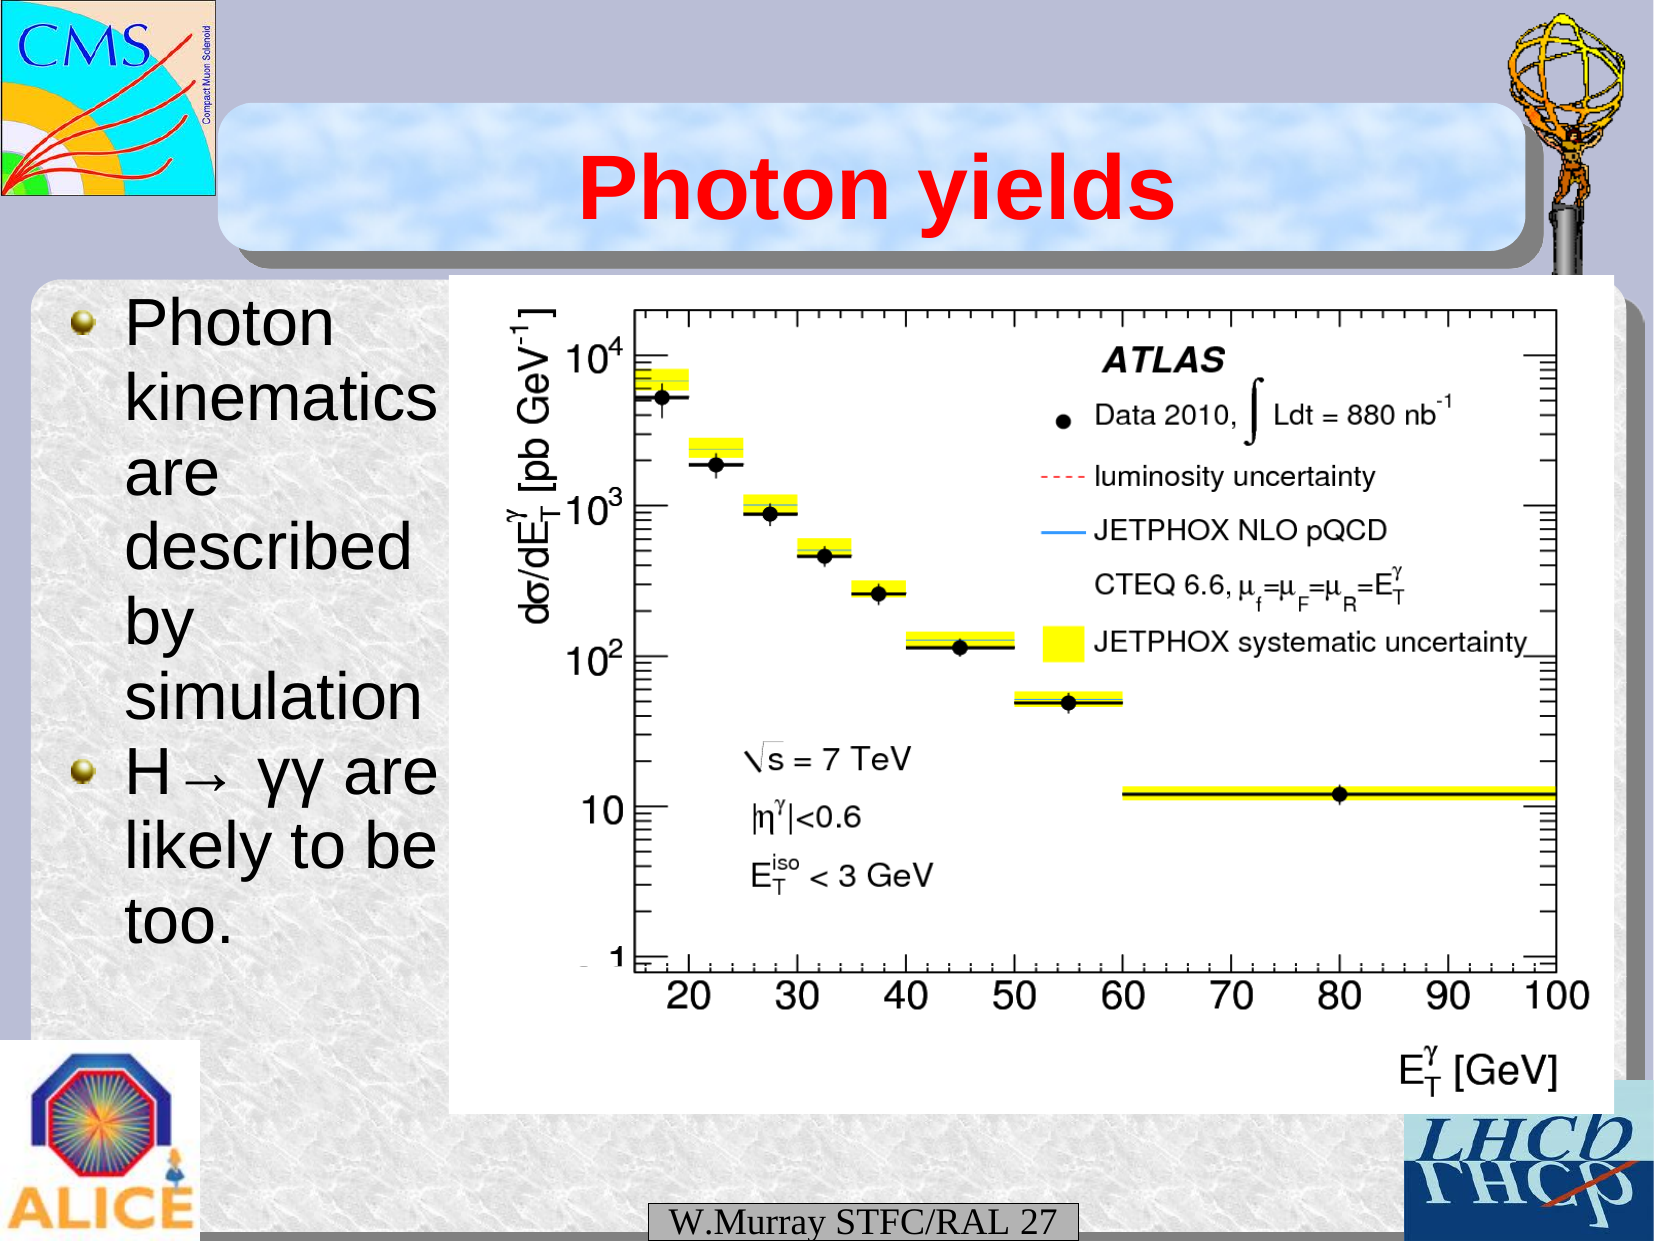

# Photon yields
Photon kinematics are described by simulation
H→ γγ are likely to be too.